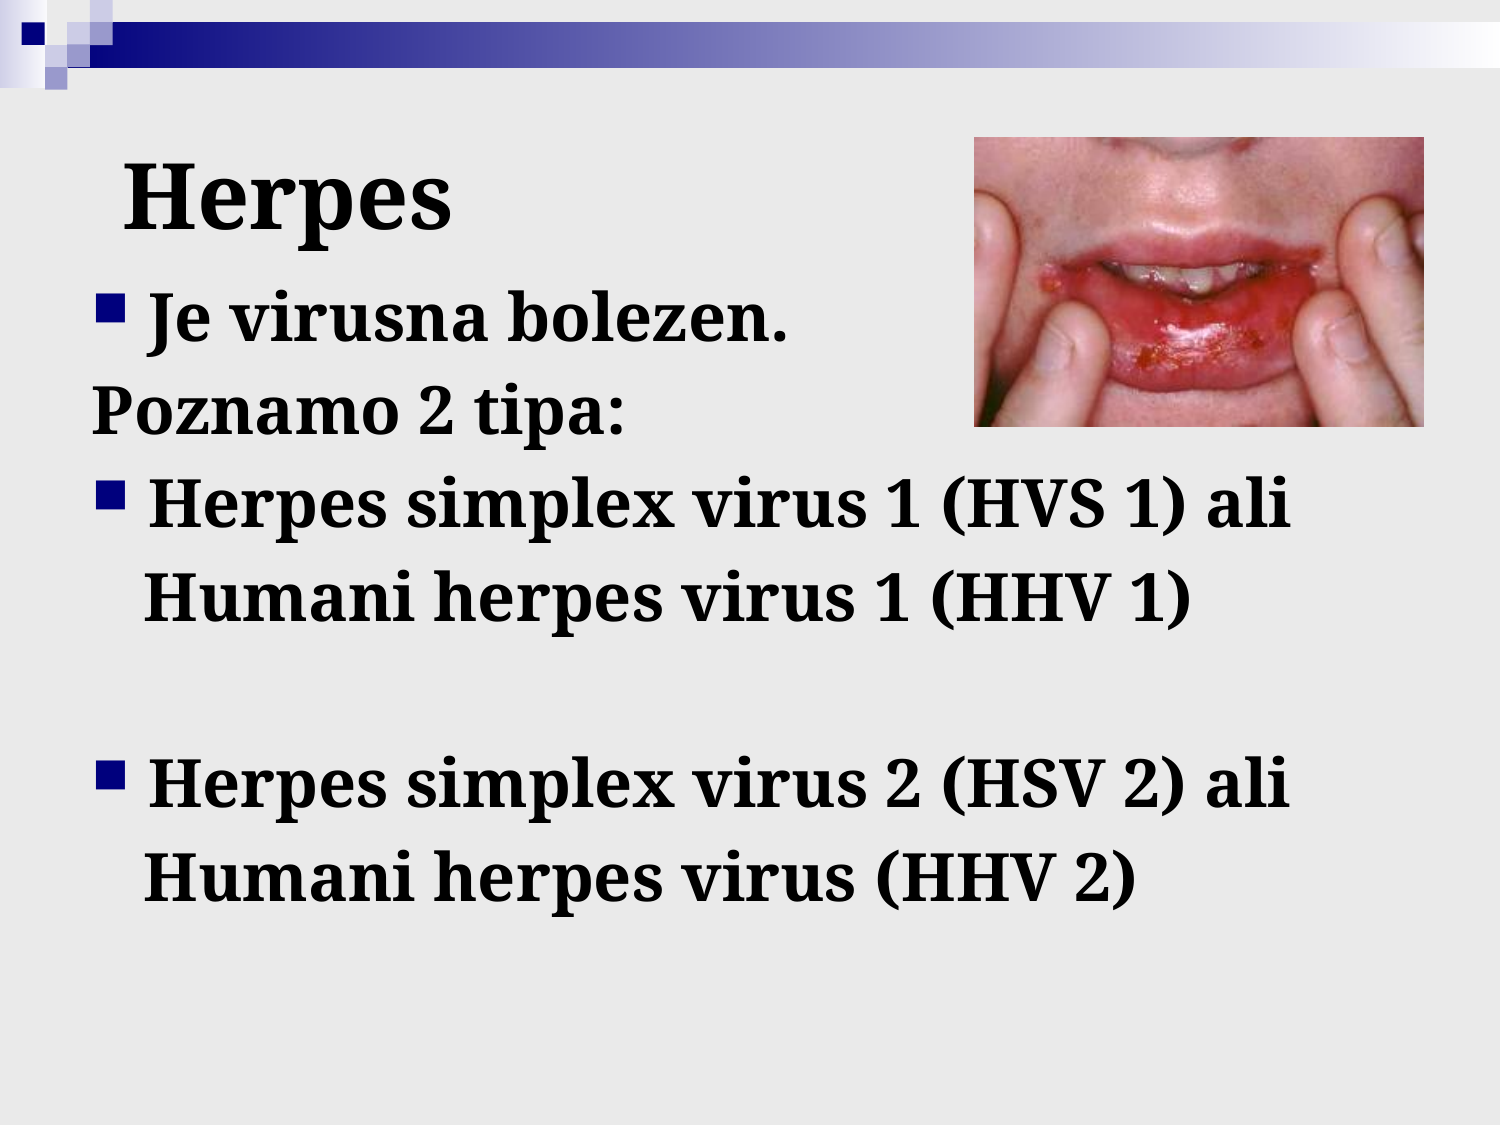

# Herpes
Je virusna bolezen.
Poznamo 2 tipa:
Herpes simplex virus 1 (HVS 1) ali
 Humani herpes virus 1 (HHV 1)
Herpes simplex virus 2 (HSV 2) ali
 Humani herpes virus (HHV 2)